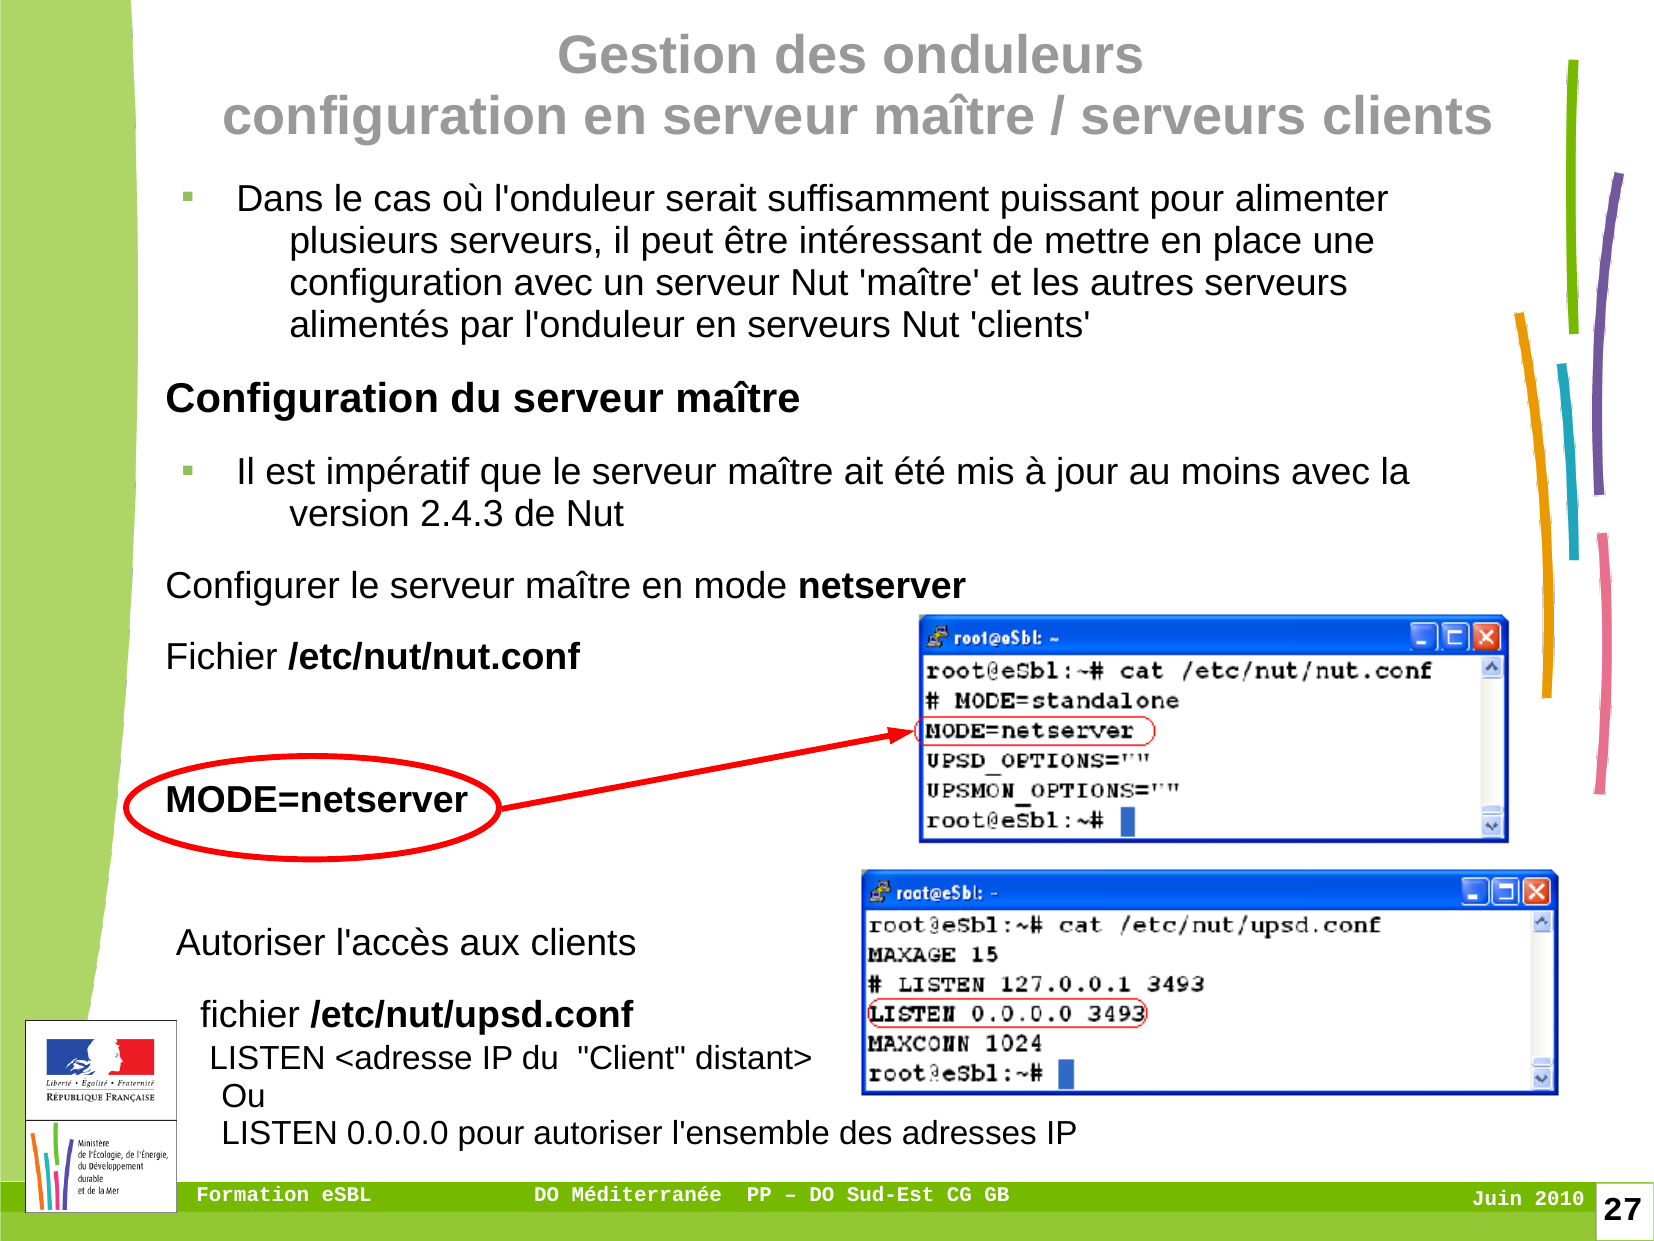

# Gestion des onduleurs configuration en serveur maître / serveurs clients
Dans le cas où l'onduleur serait suffisamment puissant pour alimenter plusieurs serveurs, il peut être intéressant de mettre en place une configuration avec un serveur Nut 'maître' et les autres serveurs alimentés par l'onduleur en serveurs Nut 'clients'
Configuration du serveur maître
Il est impératif que le serveur maître ait été mis à jour au moins avec la version 2.4.3 de Nut
Configurer le serveur maître en mode netserver
Fichier /etc/nut/nut.conf
MODE=netserver
 Autoriser l'accès aux clients
 fichier /etc/nut/upsd.conf
 LISTEN <adresse IP du "Client" distant>
 	Ou
 	LISTEN 0.0.0.0 pour autoriser l'ensemble des adresses IP
27